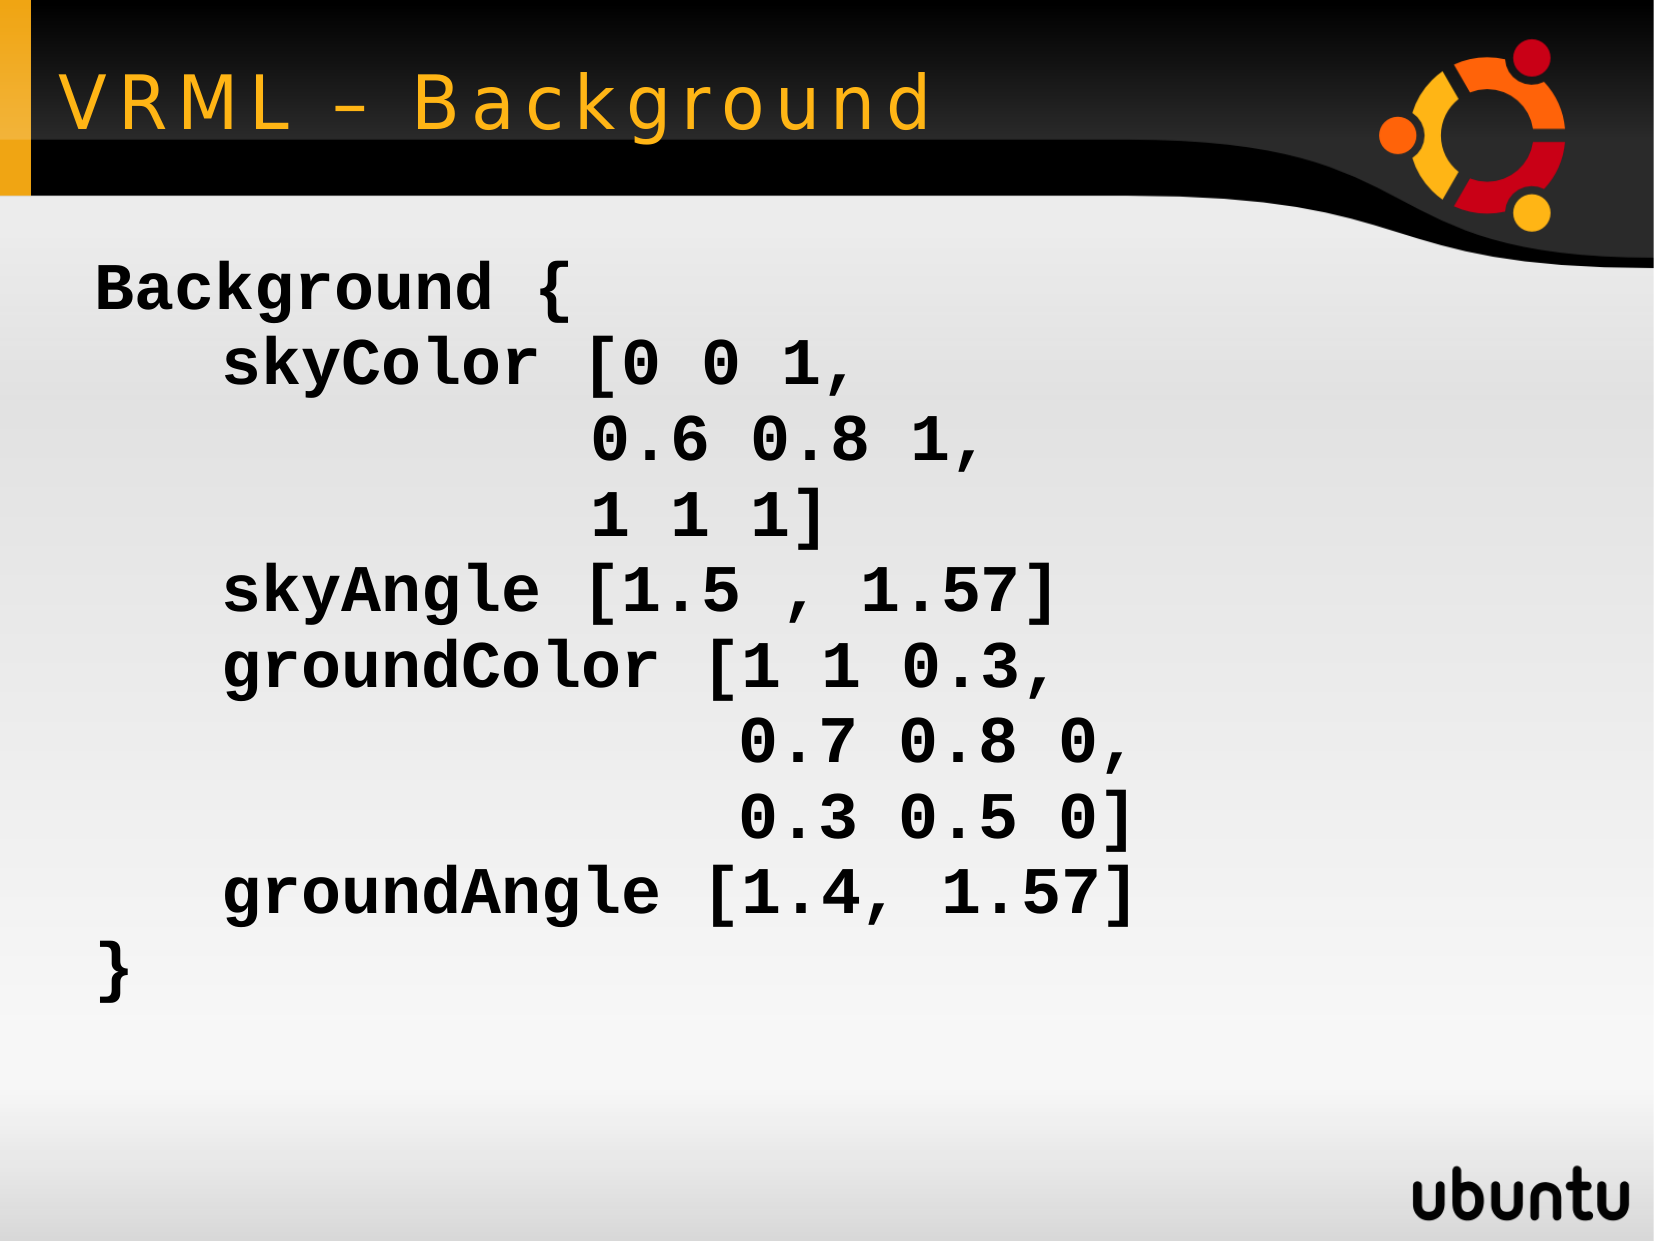

# VRML – Background
Background {
	skyColor [0 0 1,
						0.6 0.8 1,
						1 1 1]
	skyAngle [1.5 , 1.57]
	groundColor [1 1 0.3,
								0.7 0.8 0,
								0.3 0.5 0]
	groundAngle [1.4, 1.57]
}